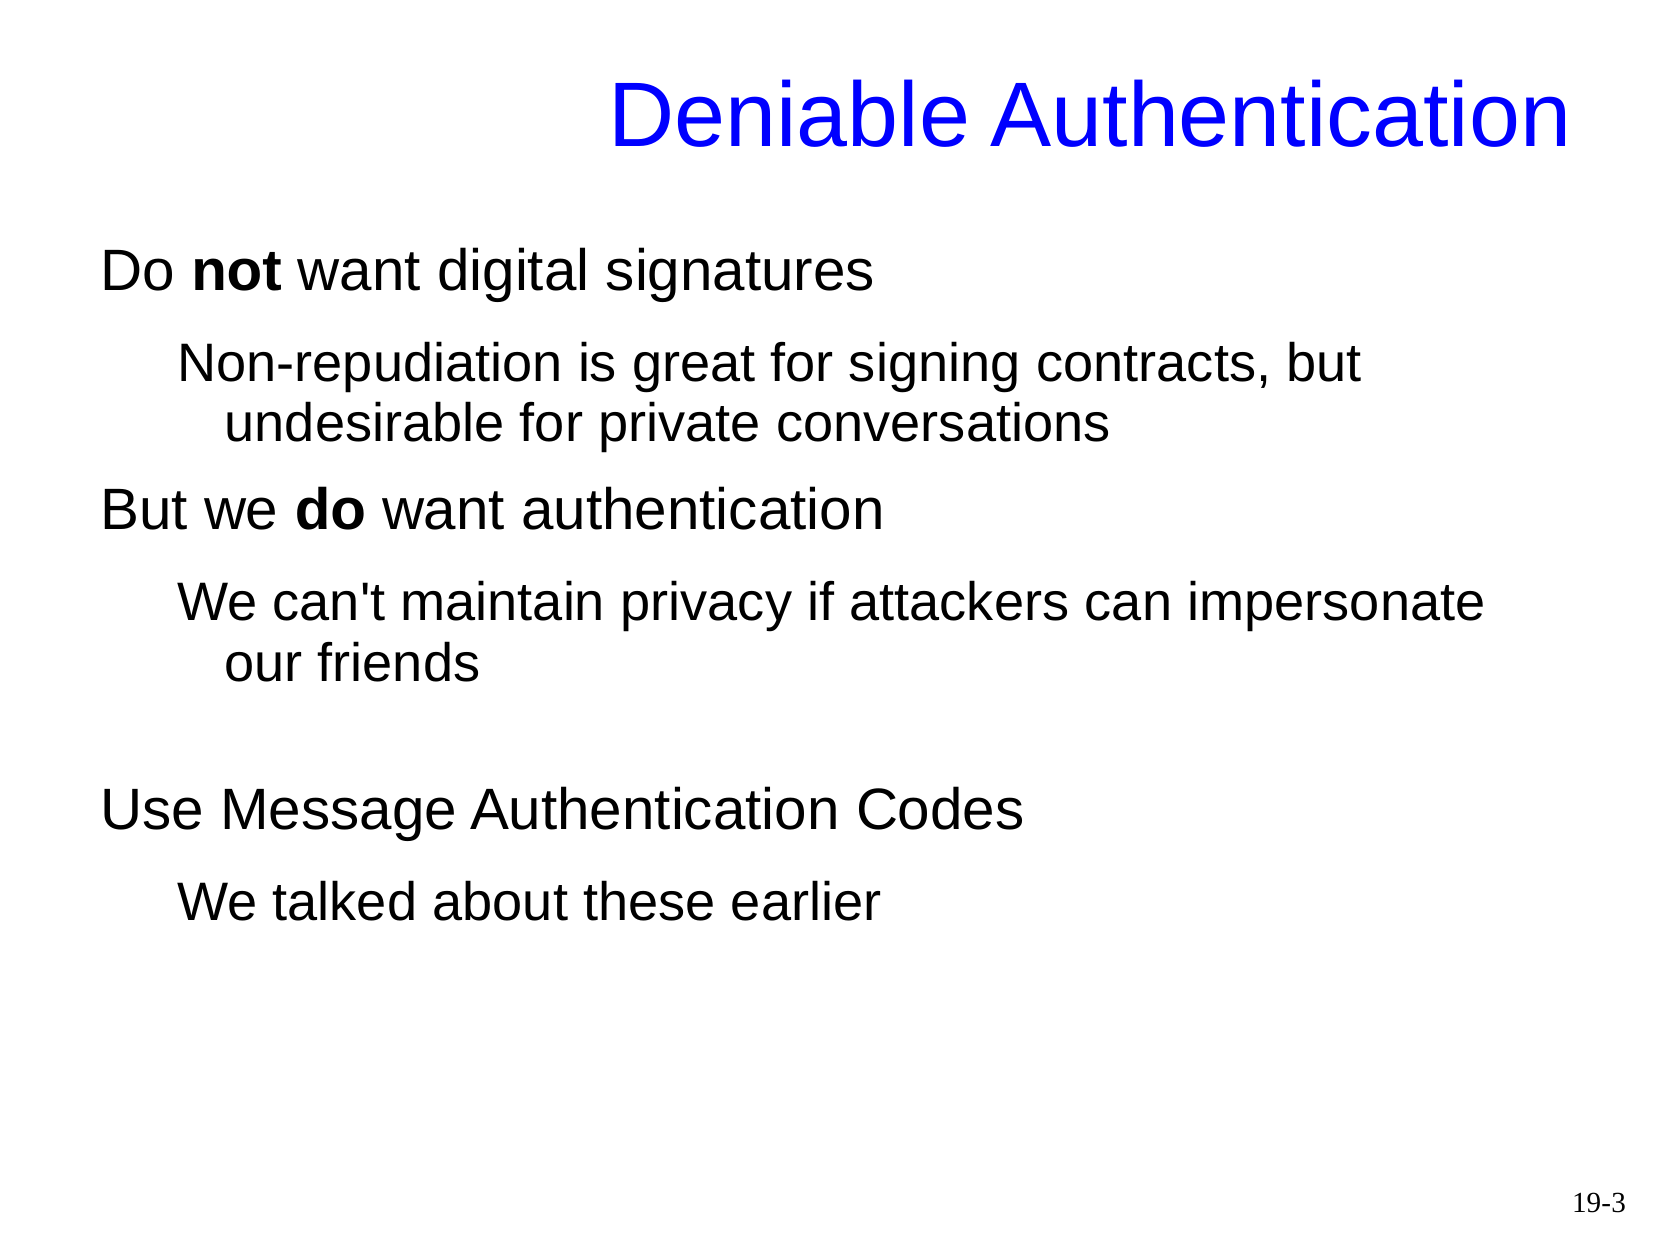

# Deniable Authentication
Do not want digital signatures
Non-repudiation is great for signing contracts, but undesirable for private conversations
But we do want authentication
We can't maintain privacy if attackers can impersonate our friends
Use Message Authentication Codes
We talked about these earlier